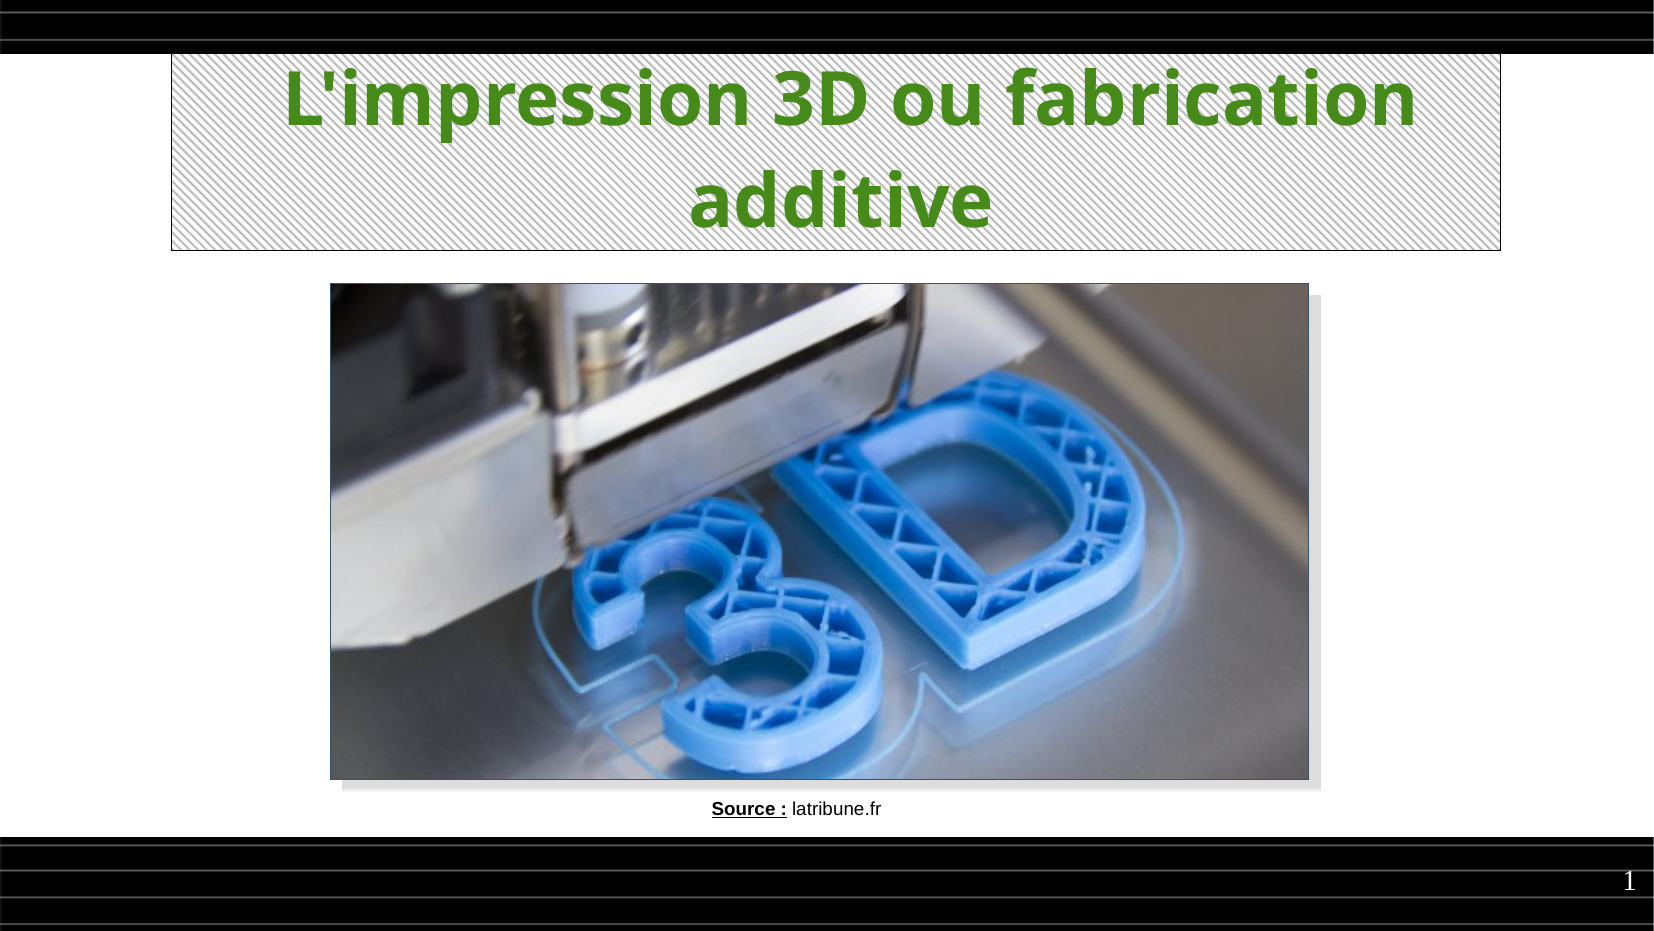

# L'impression 3D ou fabrication additive
Source : latribune.fr
1